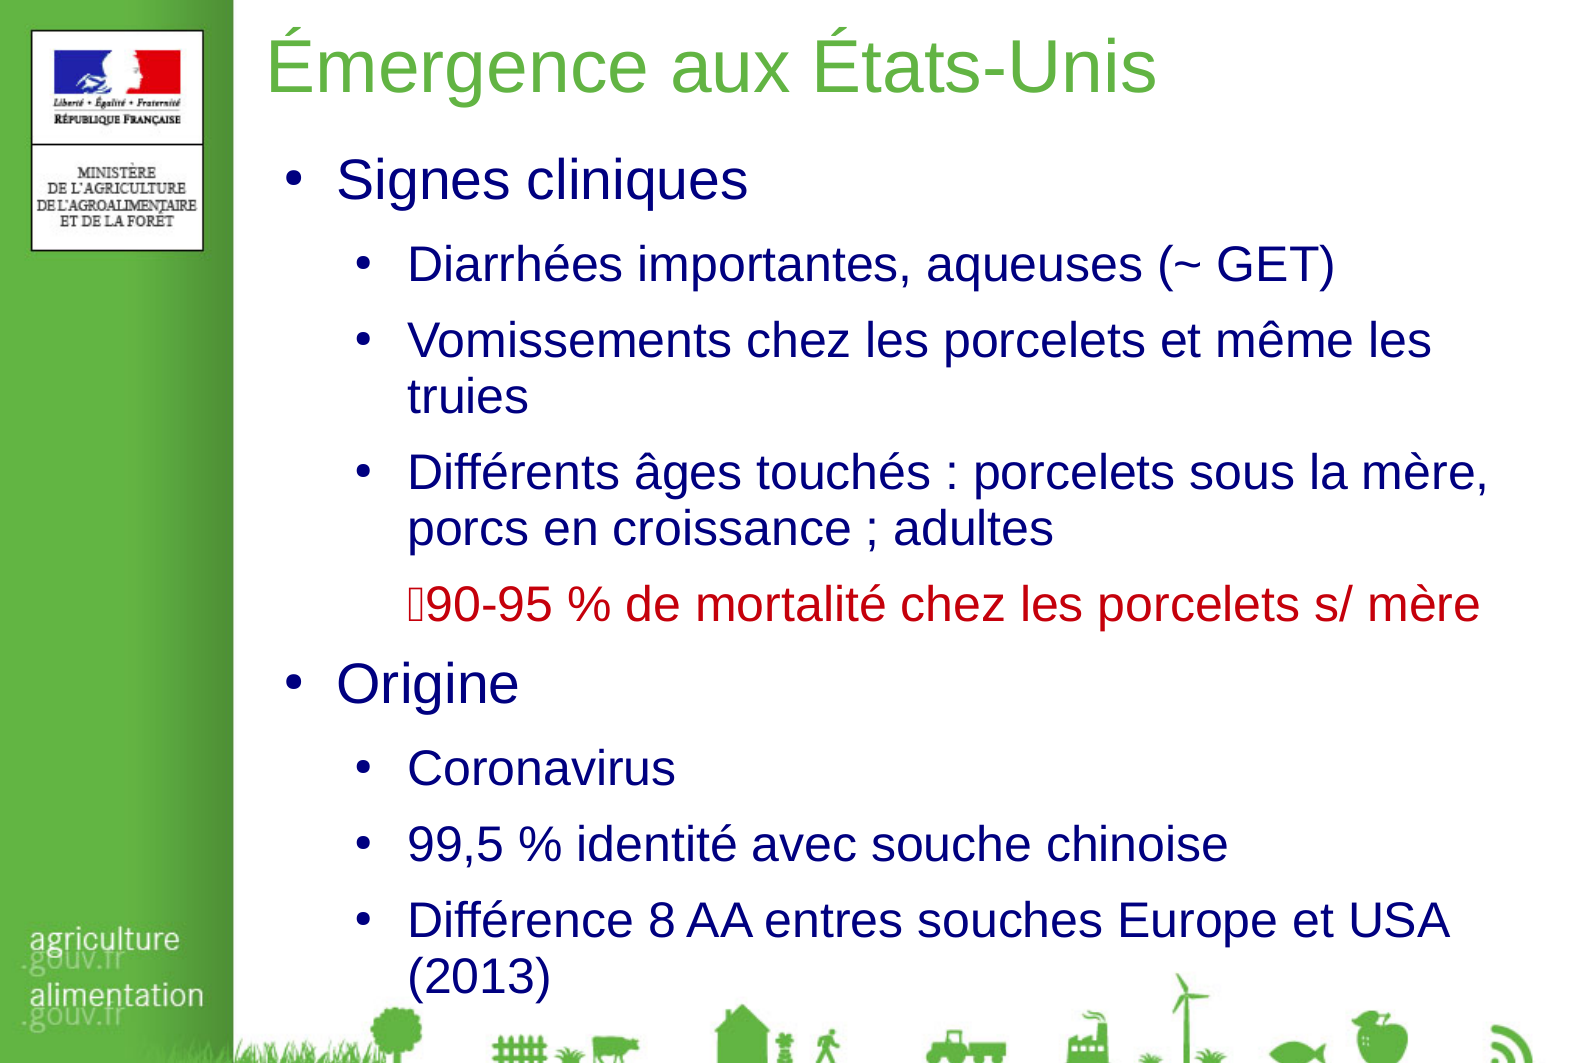

# Émergence aux États-Unis
Signes cliniques
Diarrhées importantes, aqueuses (~ GET)
Vomissements chez les porcelets et même les truies
Différents âges touchés : porcelets sous la mère, porcs en croissance ; adultes
90-95 % de mortalité chez les porcelets s/ mère
Origine
Coronavirus
99,5 % identité avec souche chinoise
Différence 8 AA entres souches Europe et USA (2013)